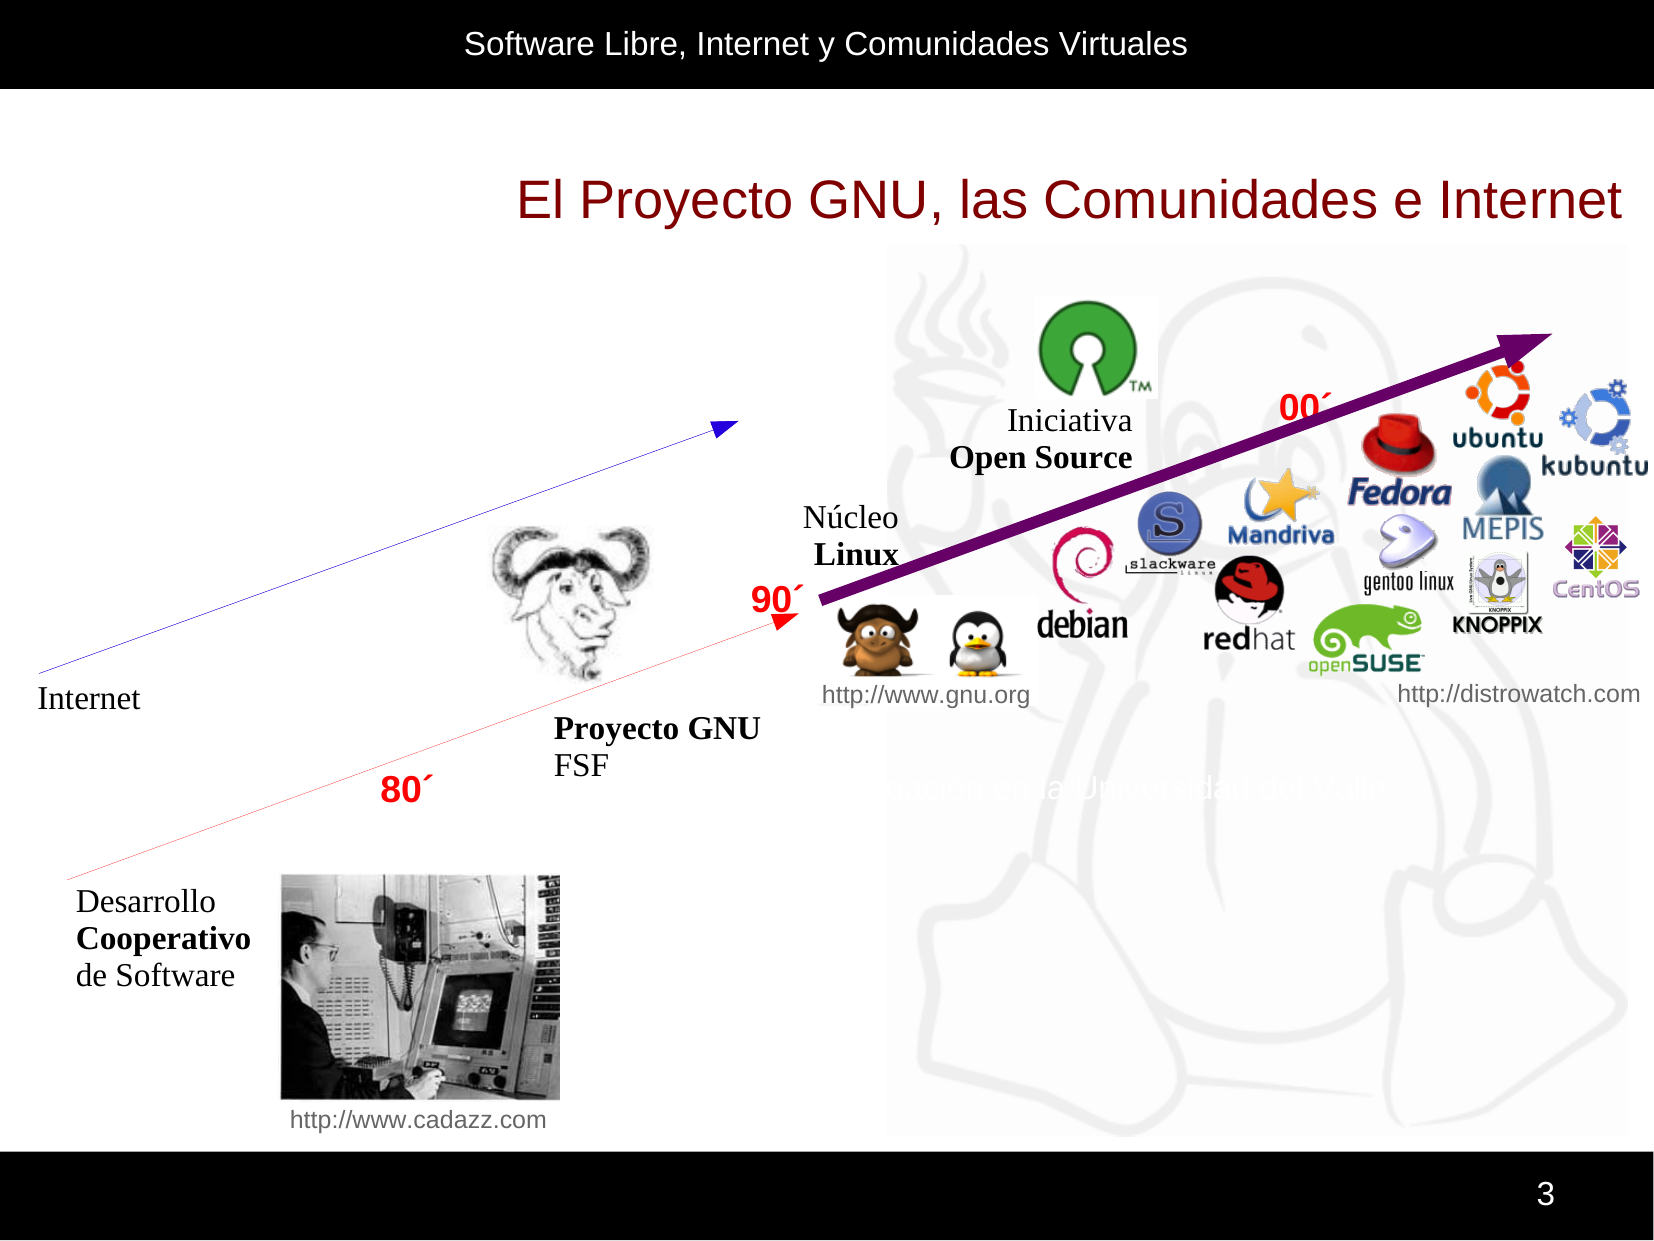

Software Libre, Internet y Comunidades Virtuales
# El Proyecto GNU, las Comunidades e Internet
00´
Iniciativa
Open Source
Núcleo
Linux
90´
Internet
http://distrowatch.com
http://www.gnu.org
Proyecto GNU
FSF
80´
Desarrollo
Cooperativo
de Software
http://www.cadazz.com